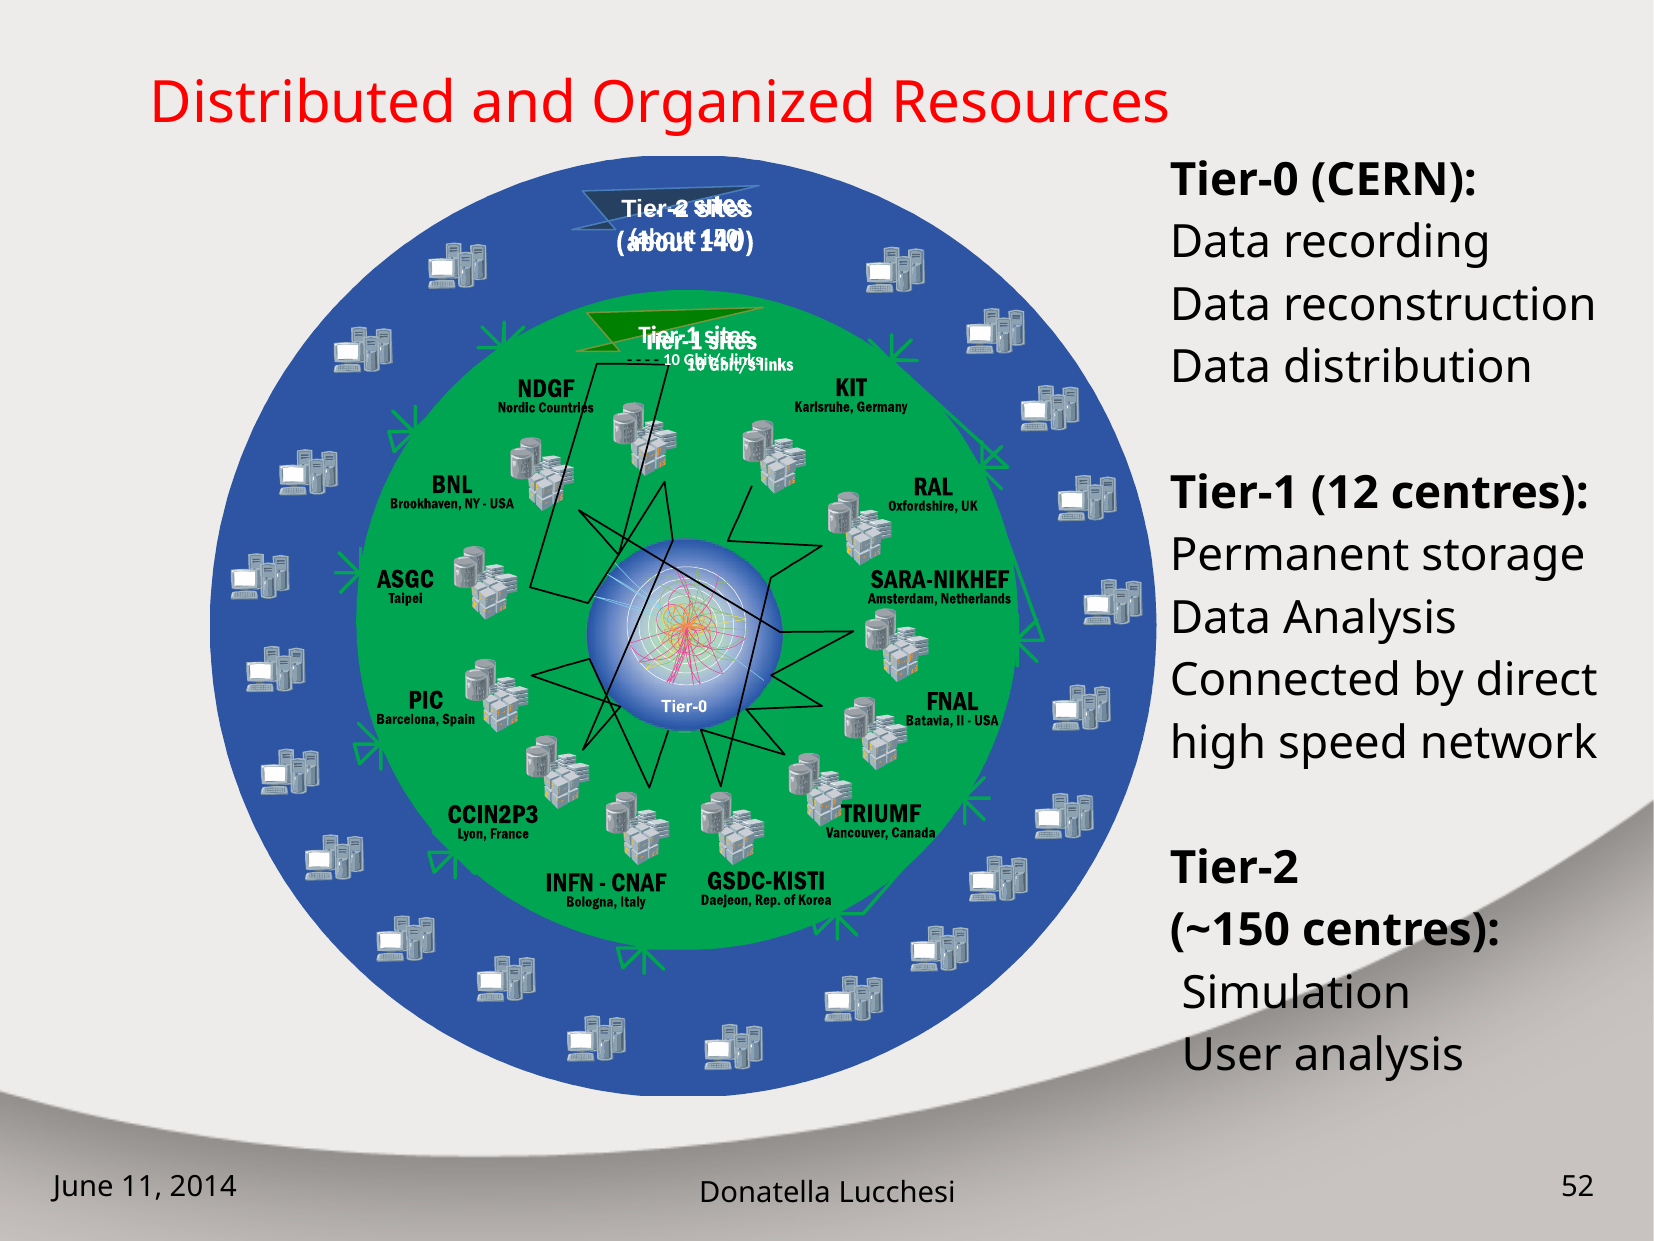

Distributed and Organized Resources
Tier-0 (CERN):
Data recording
Data reconstruction
Data distribution
Tier-1 (12 centres):
Permanent storage
Data Analysis
Connected by direct
high speed network
Tier-2
(~150 centres):
 Simulation
 User analysis
Tier-2 sites
(about 150)
Tier-1 sites
- - - - 10 Gbit/s links
June 11, 2014
52
Donatella Lucchesi